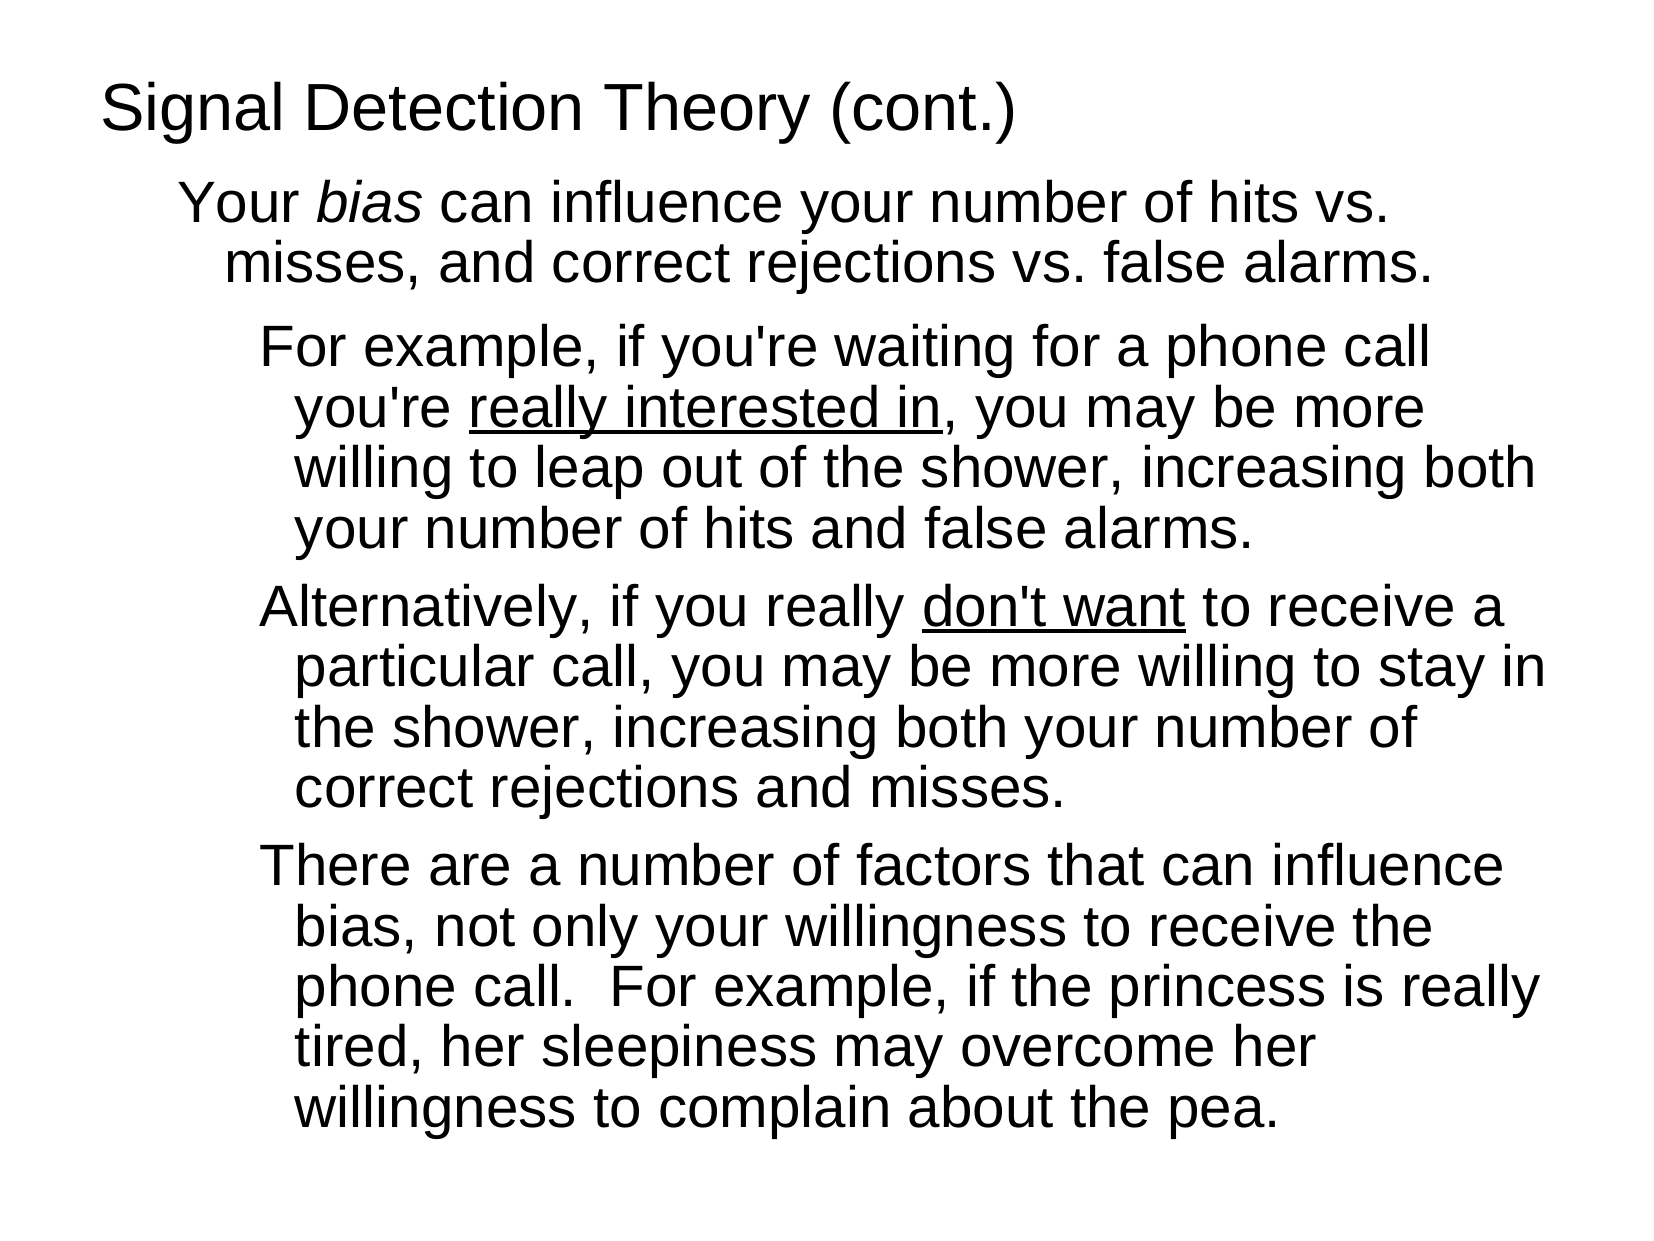

# Signal Detection Theory (cont.)
Your bias can influence your number of hits vs. misses, and correct rejections vs. false alarms.
For example, if you're waiting for a phone call you're really interested in, you may be more willing to leap out of the shower, increasing both your number of hits and false alarms.
Alternatively, if you really don't want to receive a particular call, you may be more willing to stay in the shower, increasing both your number of correct rejections and misses.
There are a number of factors that can influence bias, not only your willingness to receive the phone call. For example, if the princess is really tired, her sleepiness may overcome her willingness to complain about the pea.